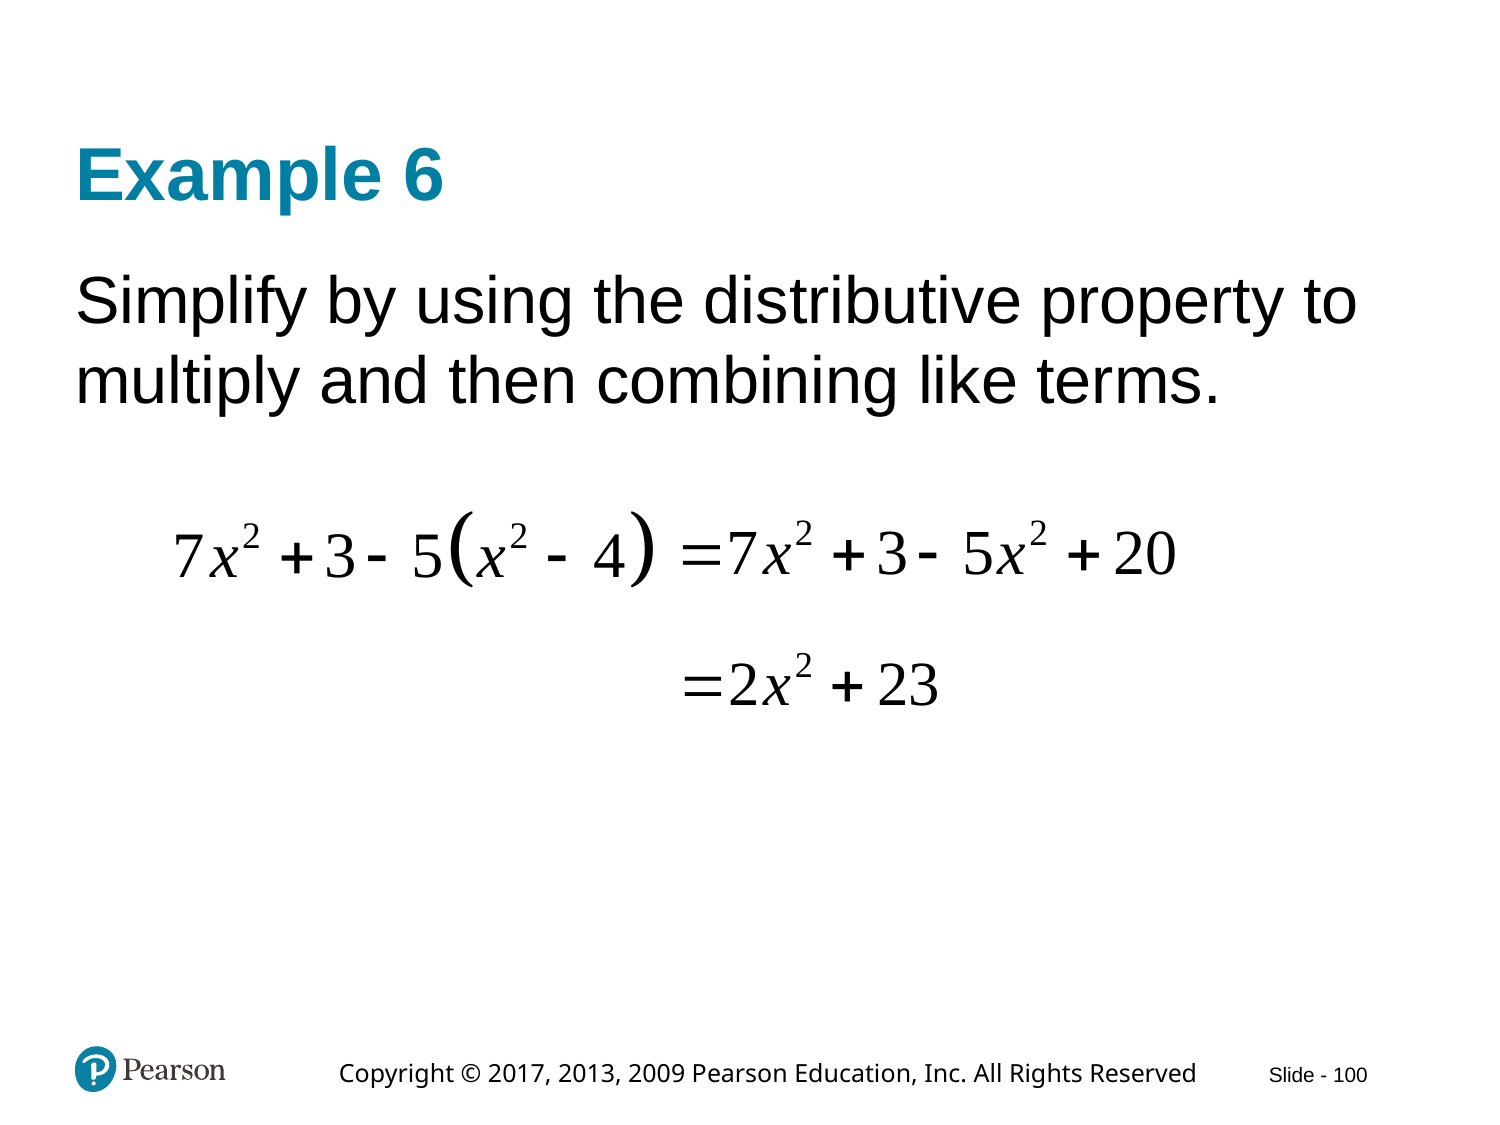

# Example 6
Simplify by using the distributive property to multiply and then combining like terms.